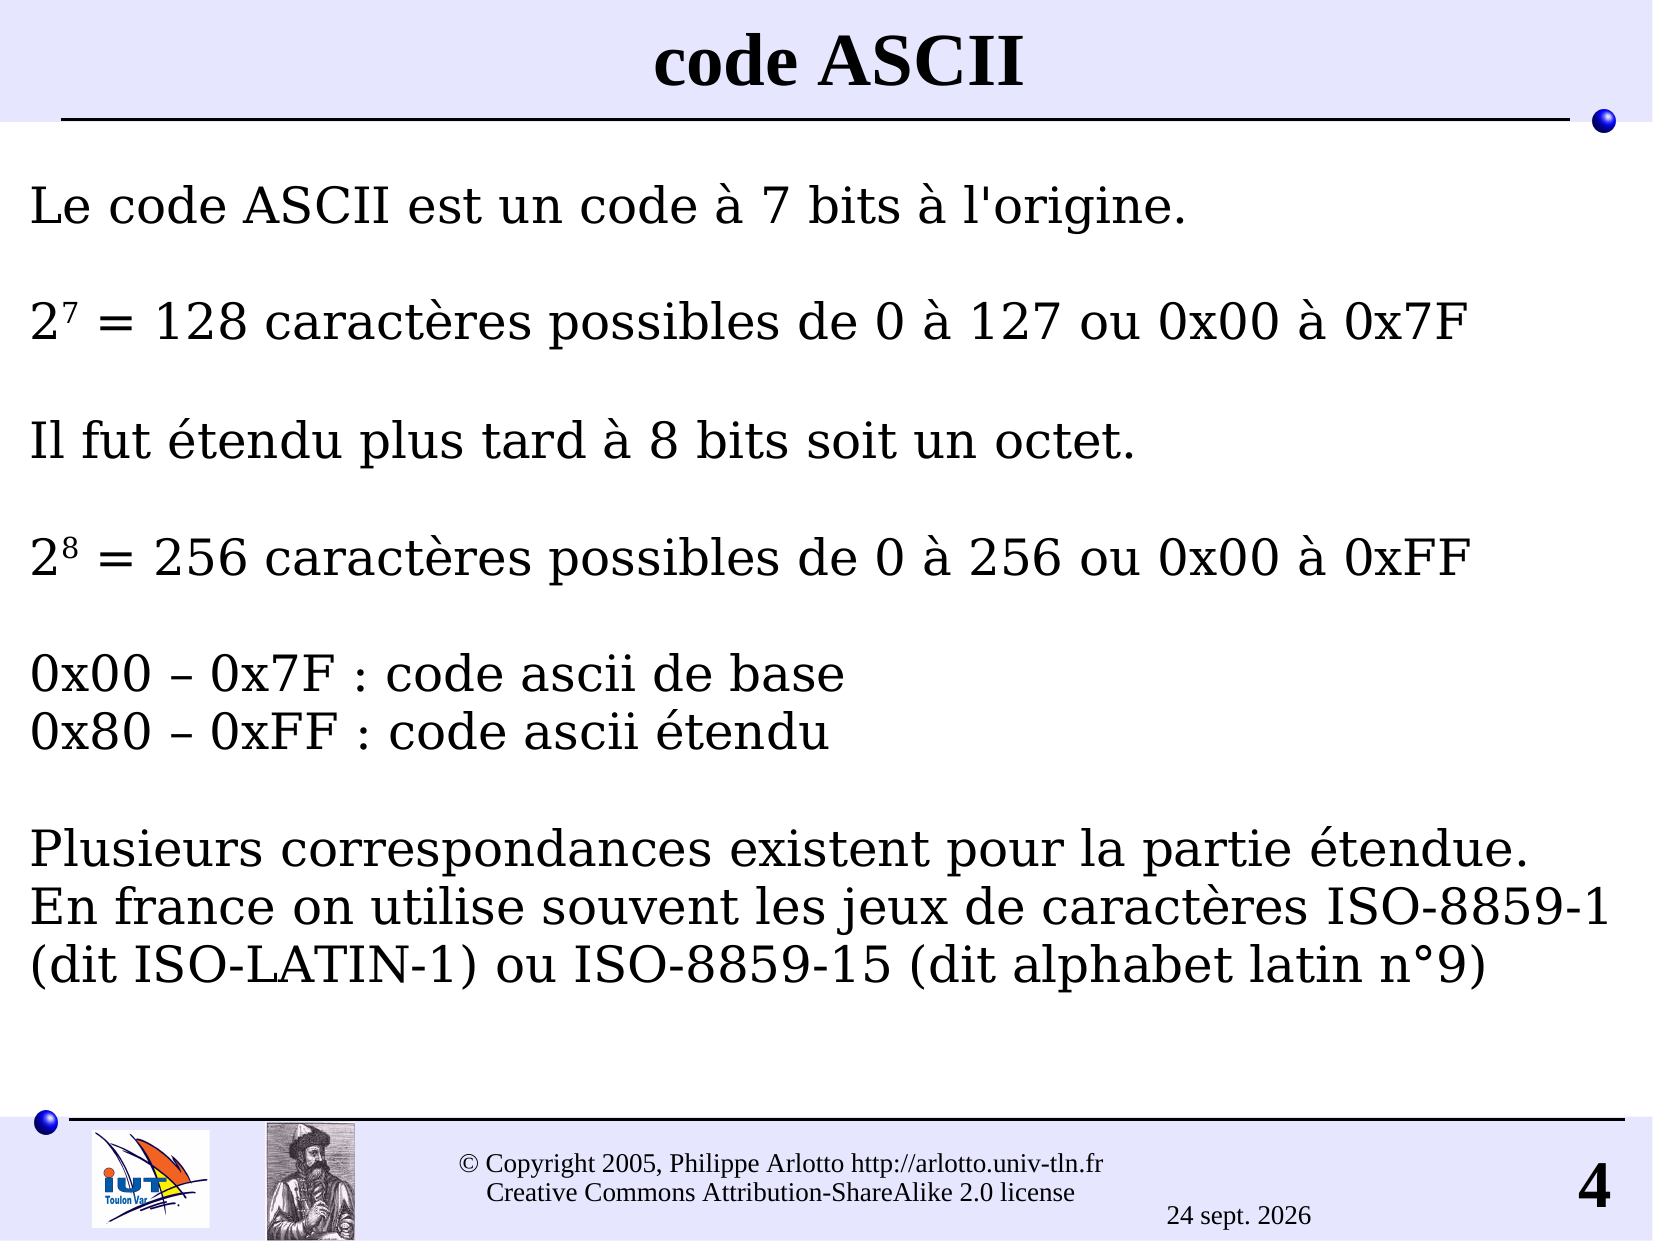

# code ASCII
Le code ASCII est un code à 7 bits à l'origine.
27 = 128 caractères possibles de 0 à 127 ou 0x00 à 0x7F
Il fut étendu plus tard à 8 bits soit un octet.
28 = 256 caractères possibles de 0 à 256 ou 0x00 à 0xFF
0x00 – 0x7F : code ascii de base
0x80 – 0xFF : code ascii étendu
Plusieurs correspondances existent pour la partie étendue.
En france on utilise souvent les jeux de caractères ISO-8859-1 (dit ISO-LATIN-1) ou ISO-8859-15 (dit alphabet latin n°9)